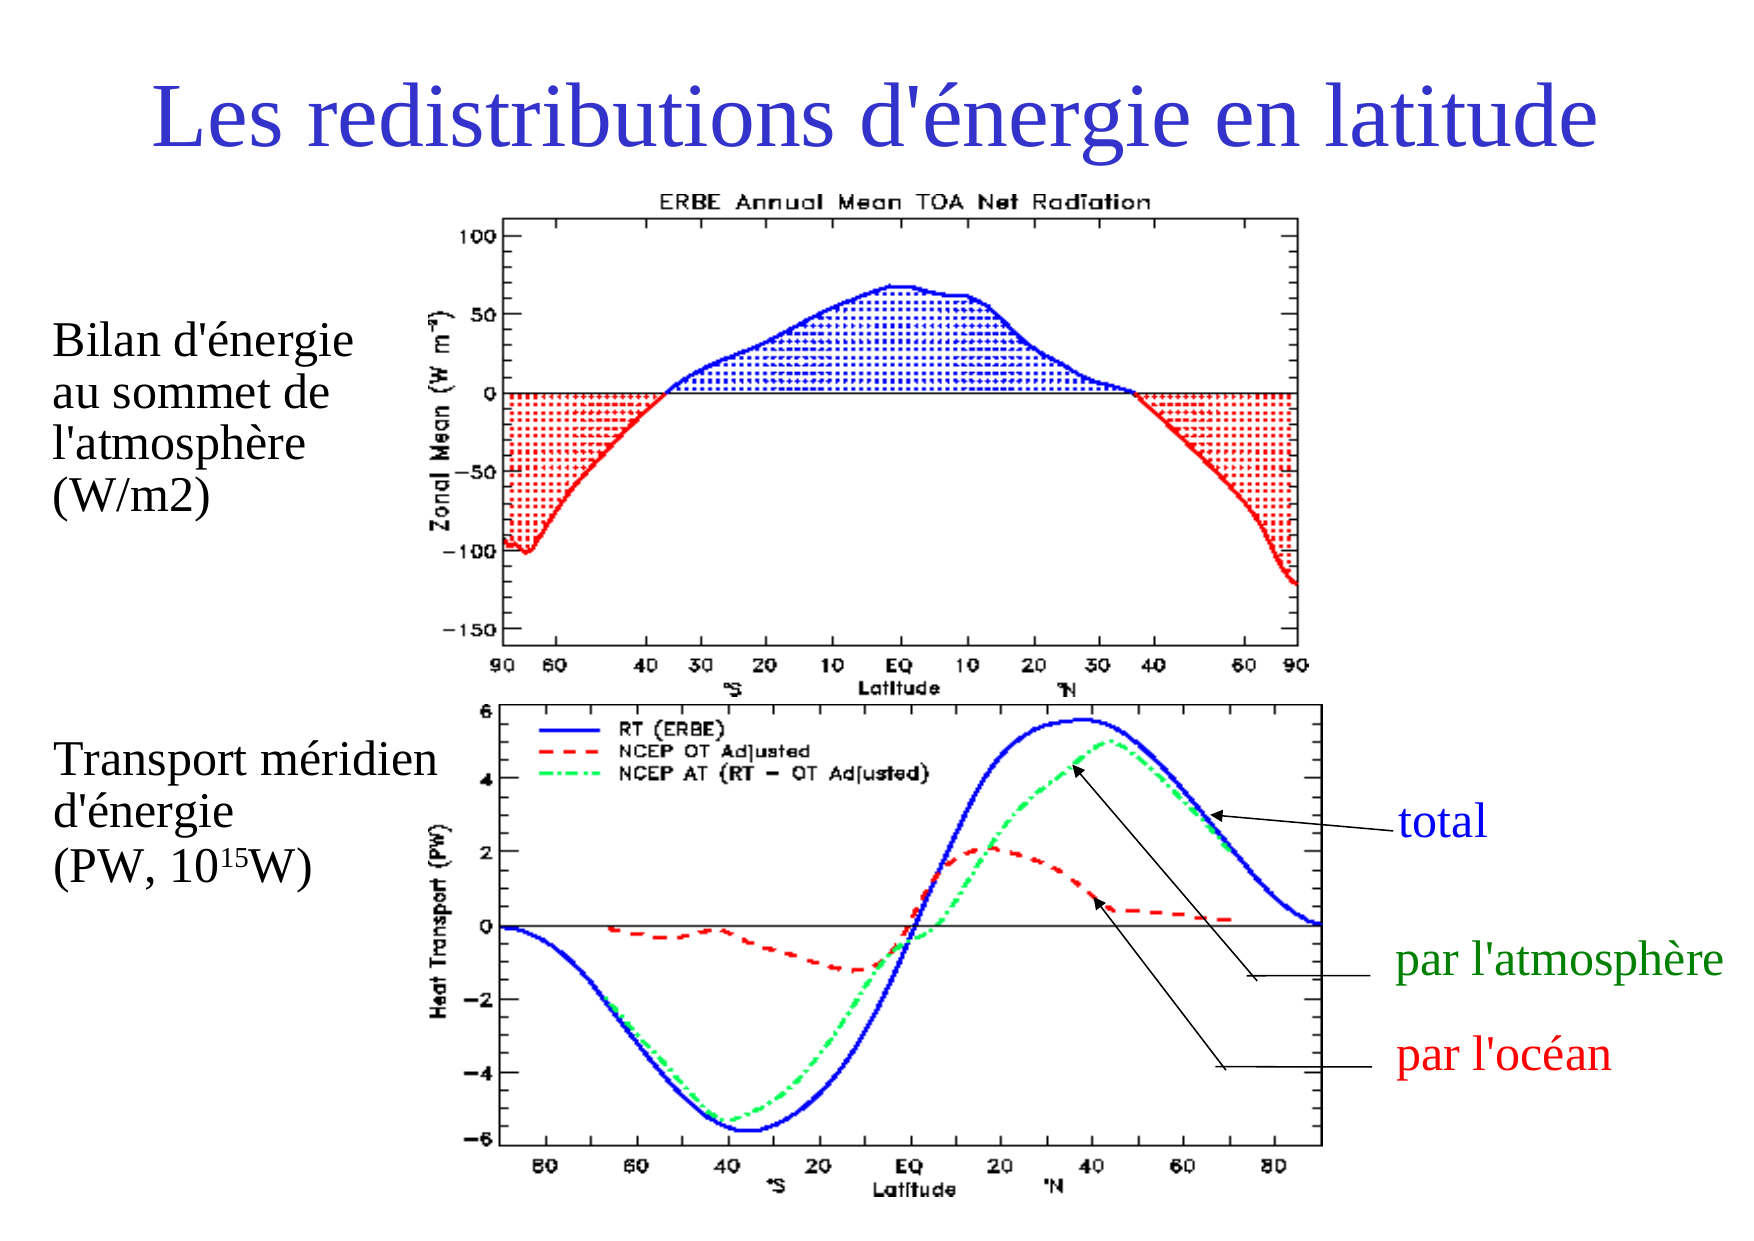

# Les redistributions d'énergie en latitude
Bilan d'énergie au sommet de l'atmosphère (W/m2)
Transport méridien d'énergie
(PW, 1015W)
total
par l'atmosphère
par l'océan